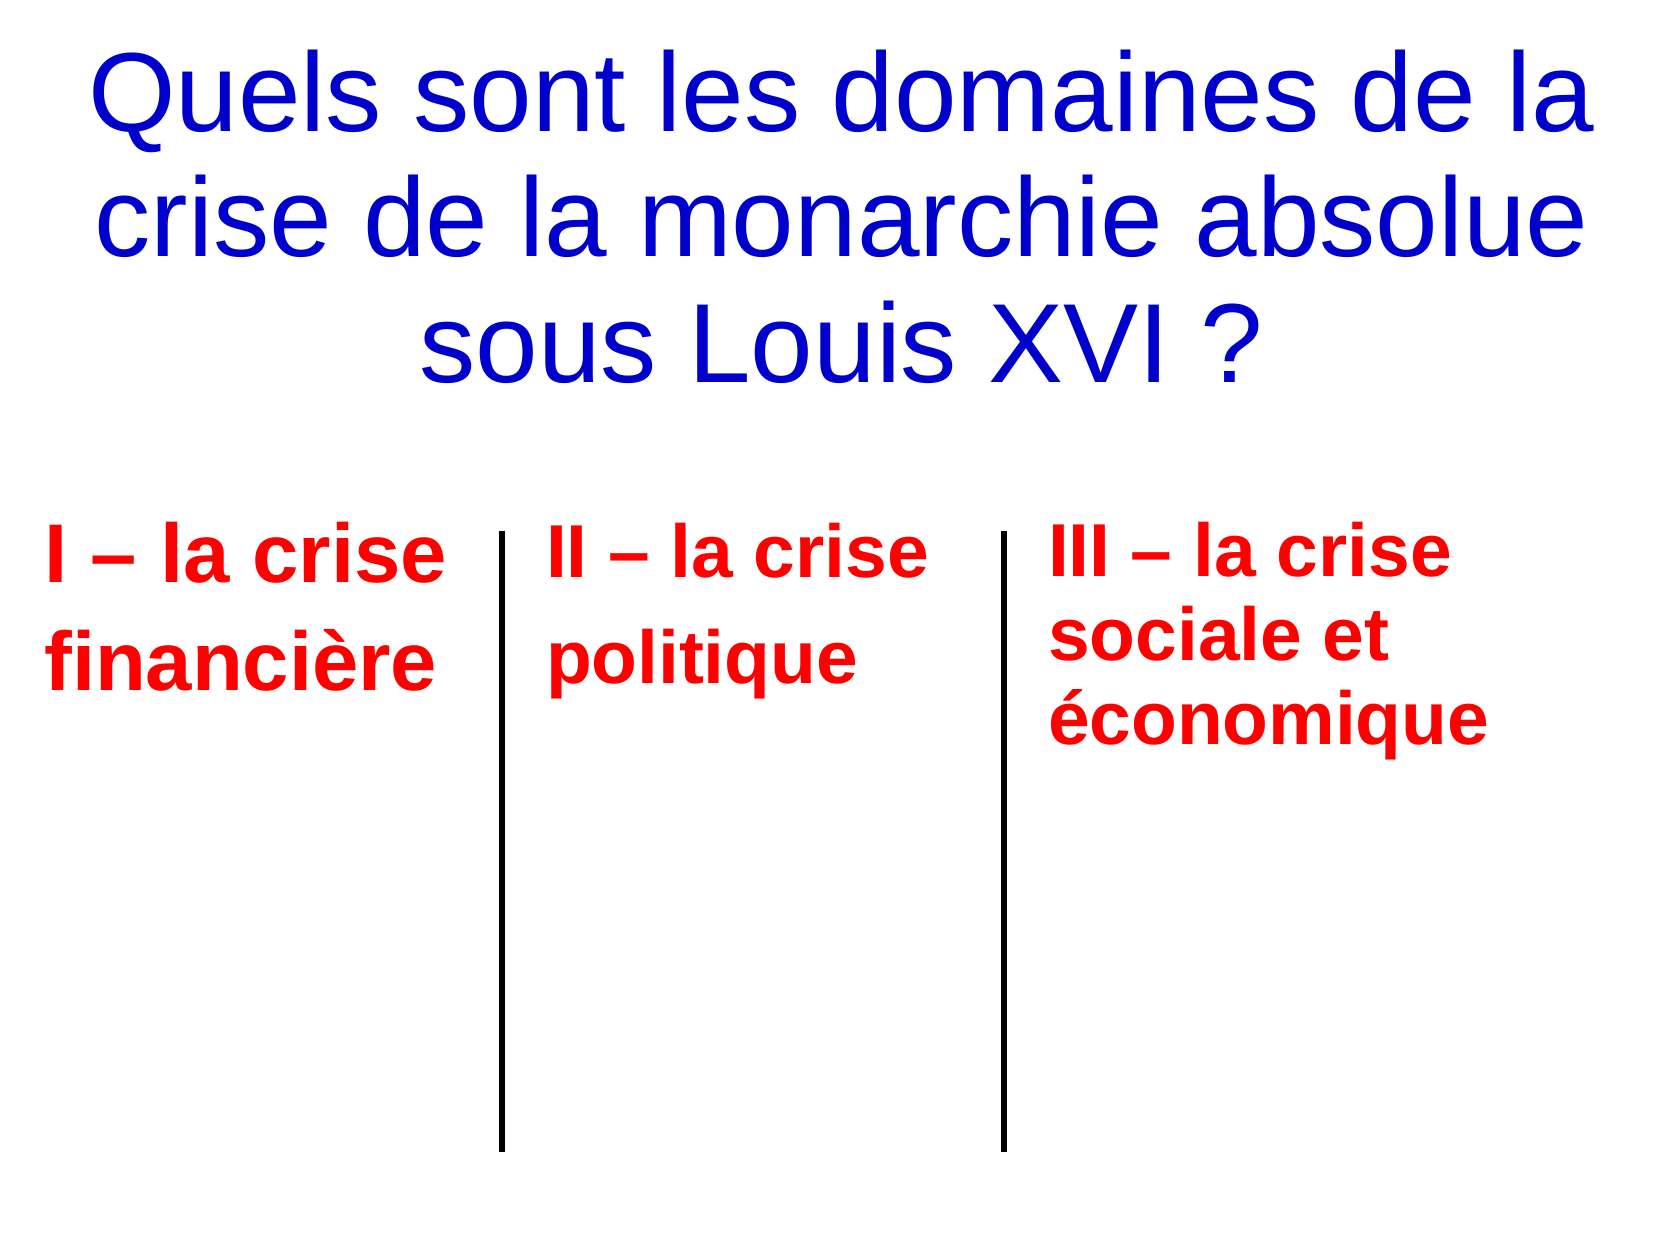

Quels sont les domaines de la crise de la monarchie absolue sous Louis XVI ?
I – la crise financière
III – la crise sociale et économique
II – la crise politique